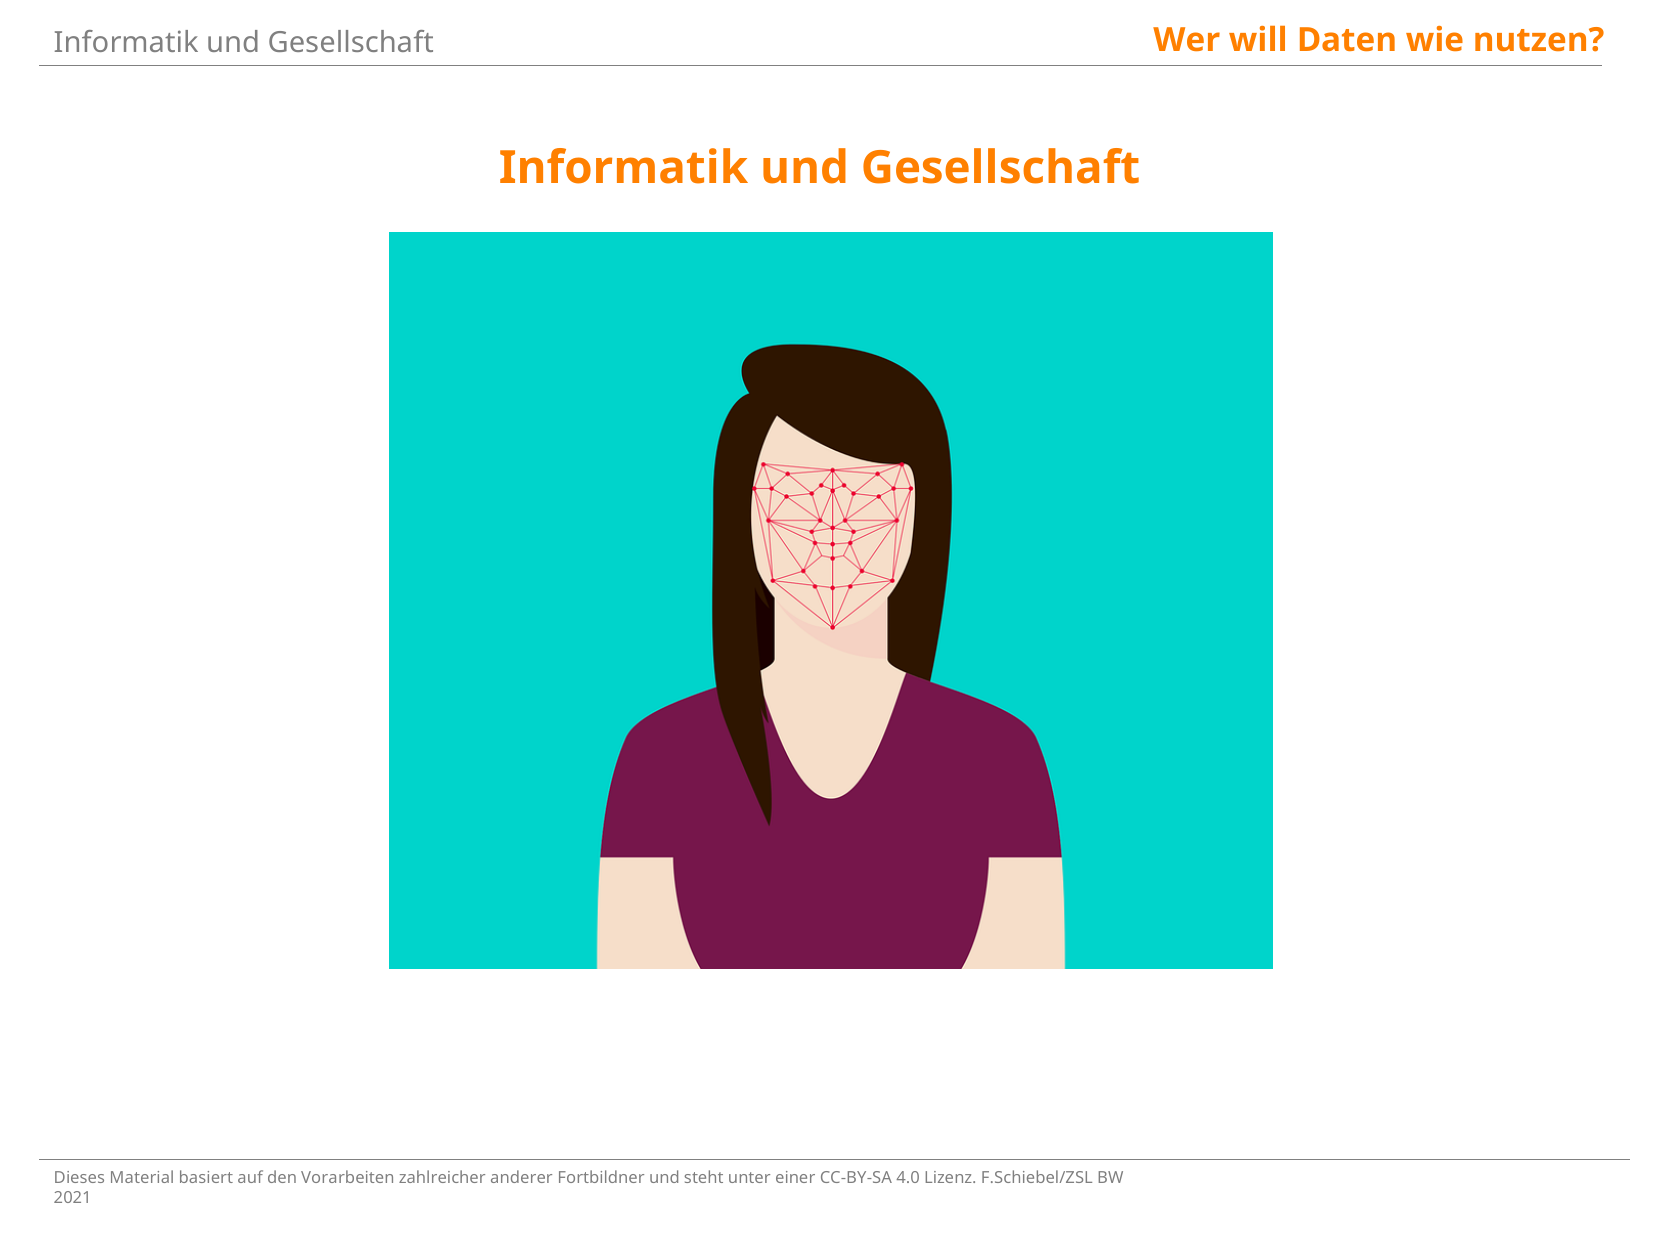

Wer will Daten wie nutzen?
Informatik und Gesellschaft
Informatik und Gesellschaft